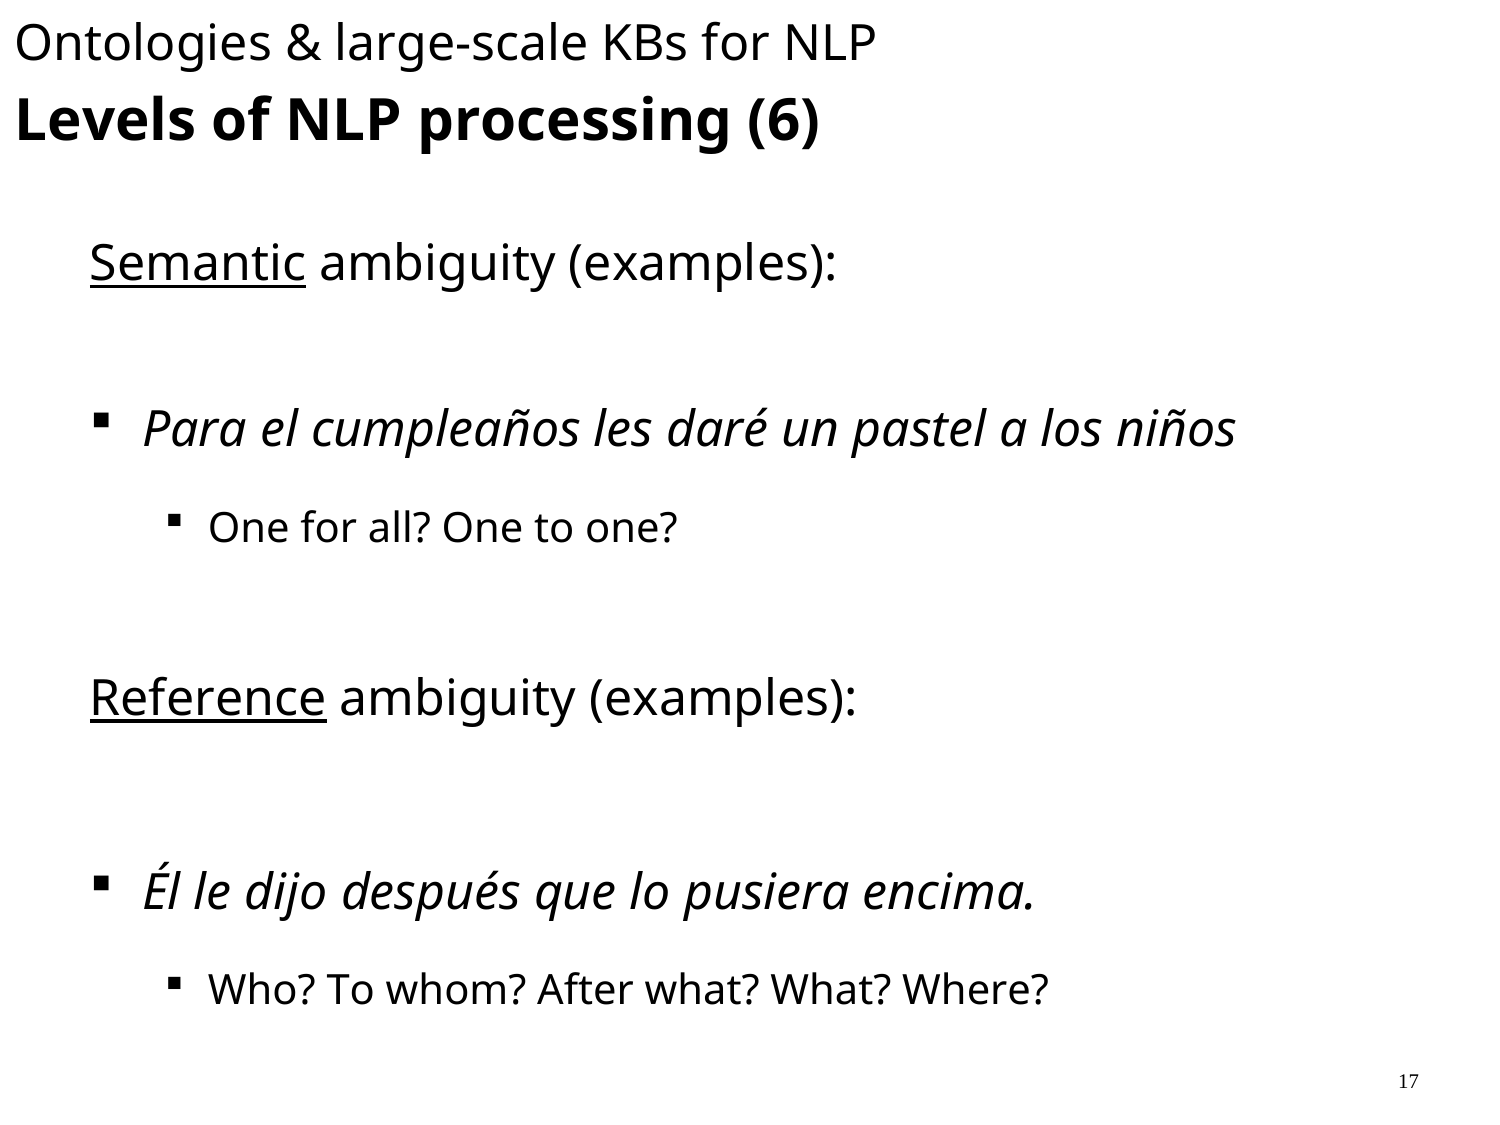

Ontologies & large-scale KBs for NLP
Levels of NLP processing (6)
# Semantic ambiguity (examples):
Para el cumpleaños les daré un pastel a los niños
One for all? One to one?
Reference ambiguity (examples):
Él le dijo después que lo pusiera encima.
Who? To whom? After what? What? Where?
17